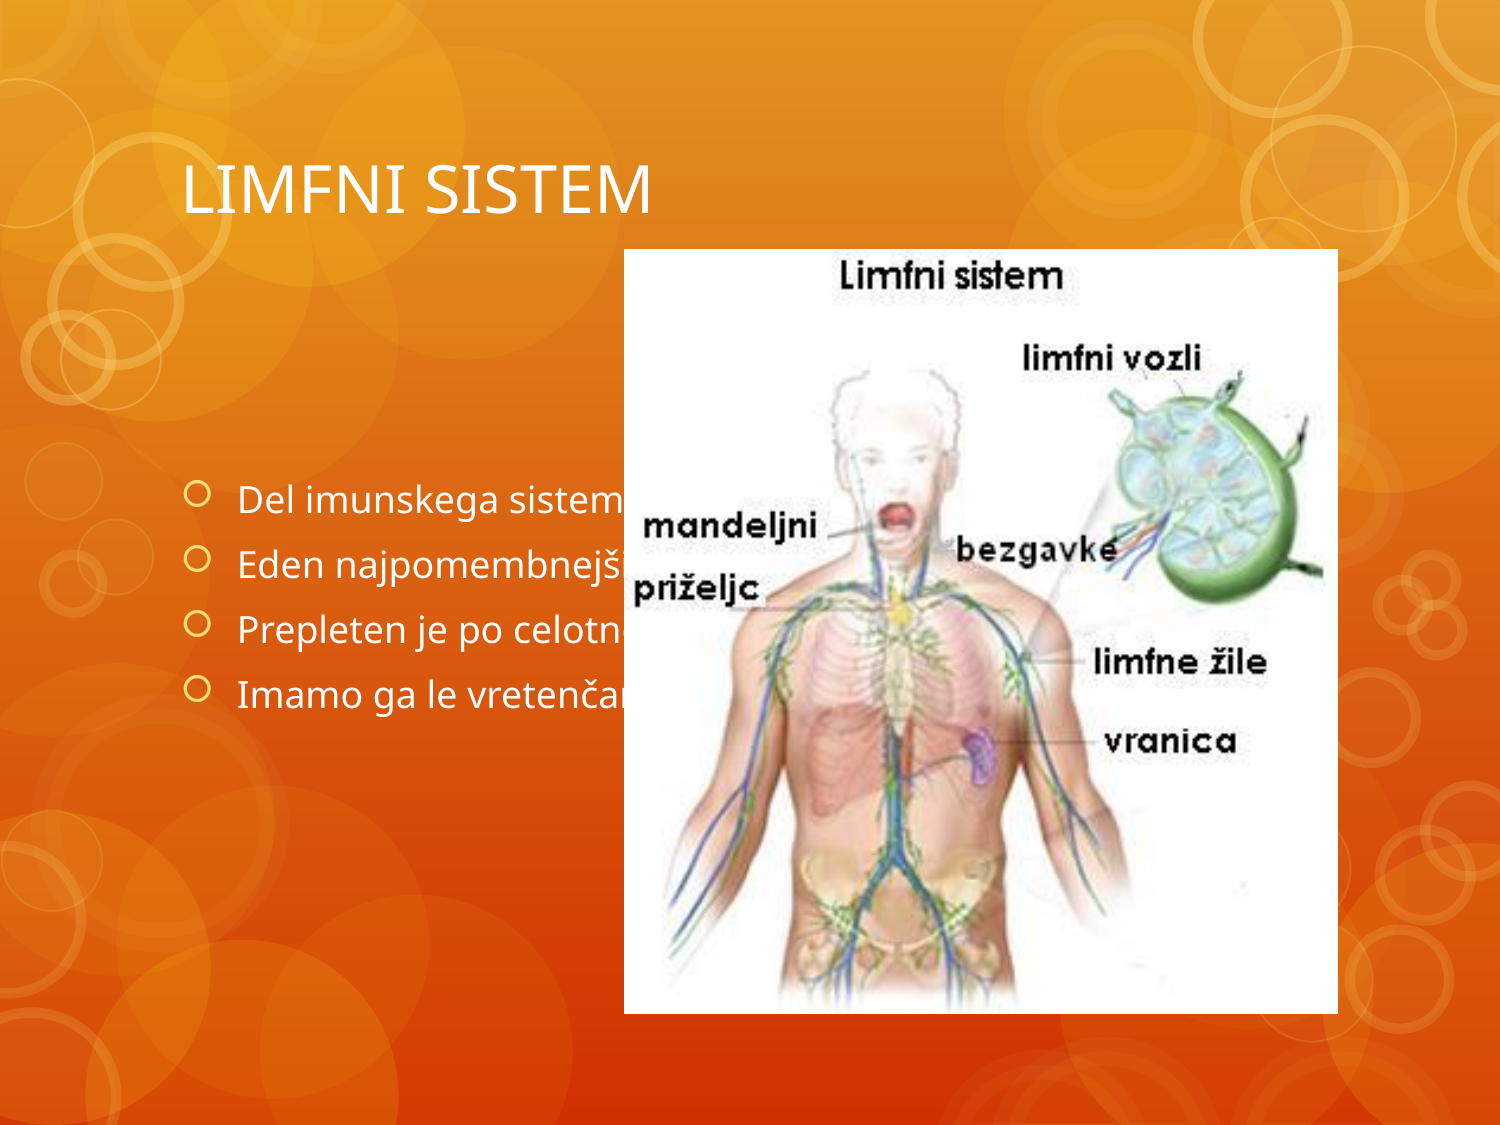

# LIMFNI SISTEM
Del imunskega sistema,
Eden najpomembnejših sistemov v našem telesu,
Prepleten je po celotnem telesu,
Imamo ga le vretenčarji.